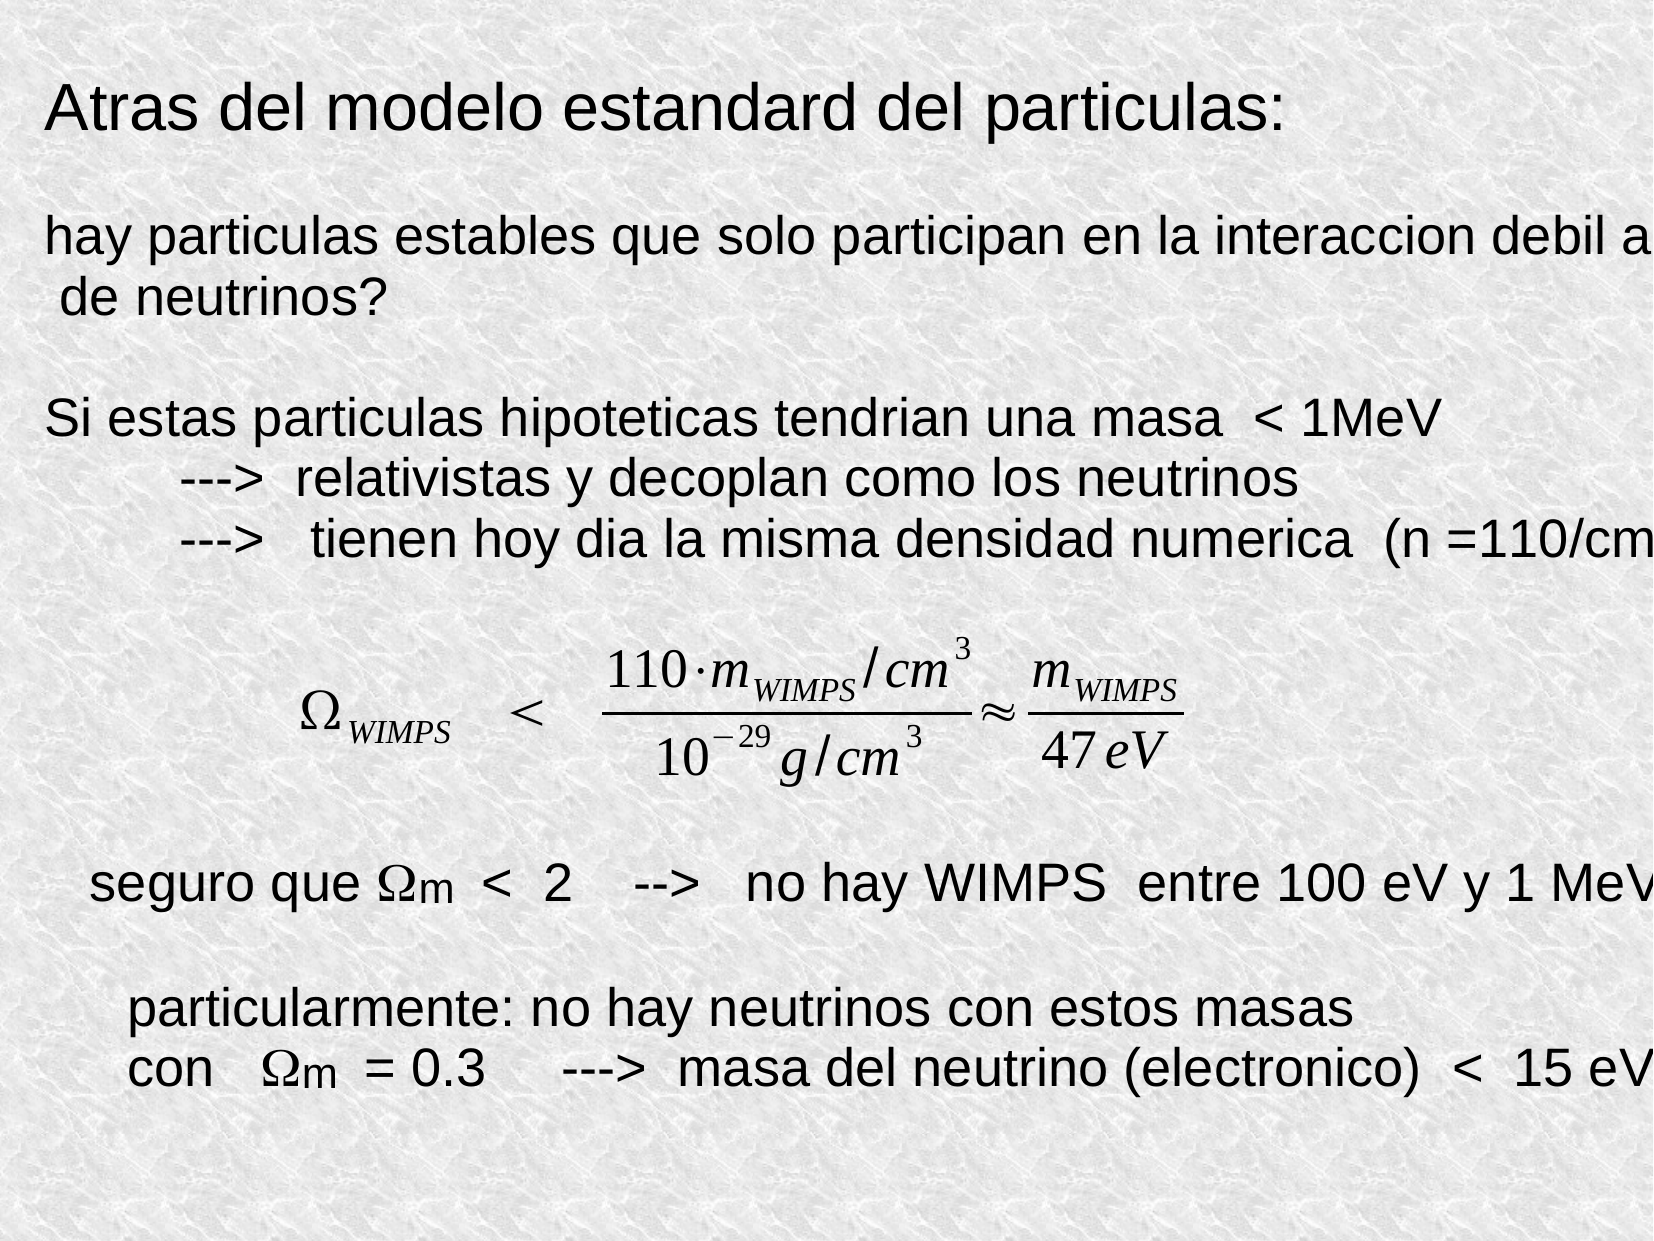

Atras del modelo estandard del particulas:
hay particulas estables que solo participan en la interaccion debil aparte
 de neutrinos?
Si estas particulas hipoteticas tendrian una masa < 1MeV
 ---> relativistas y decoplan como los neutrinos
 ---> tienen hoy dia la misma densidad numerica (n =110/cm3)
seguro que m < 2 --> no hay WIMPS entre 100 eV y 1 MeV
particularmente: no hay neutrinos con estos masas
con m = 0.3 ---> masa del neutrino (electronico) < 15 eV